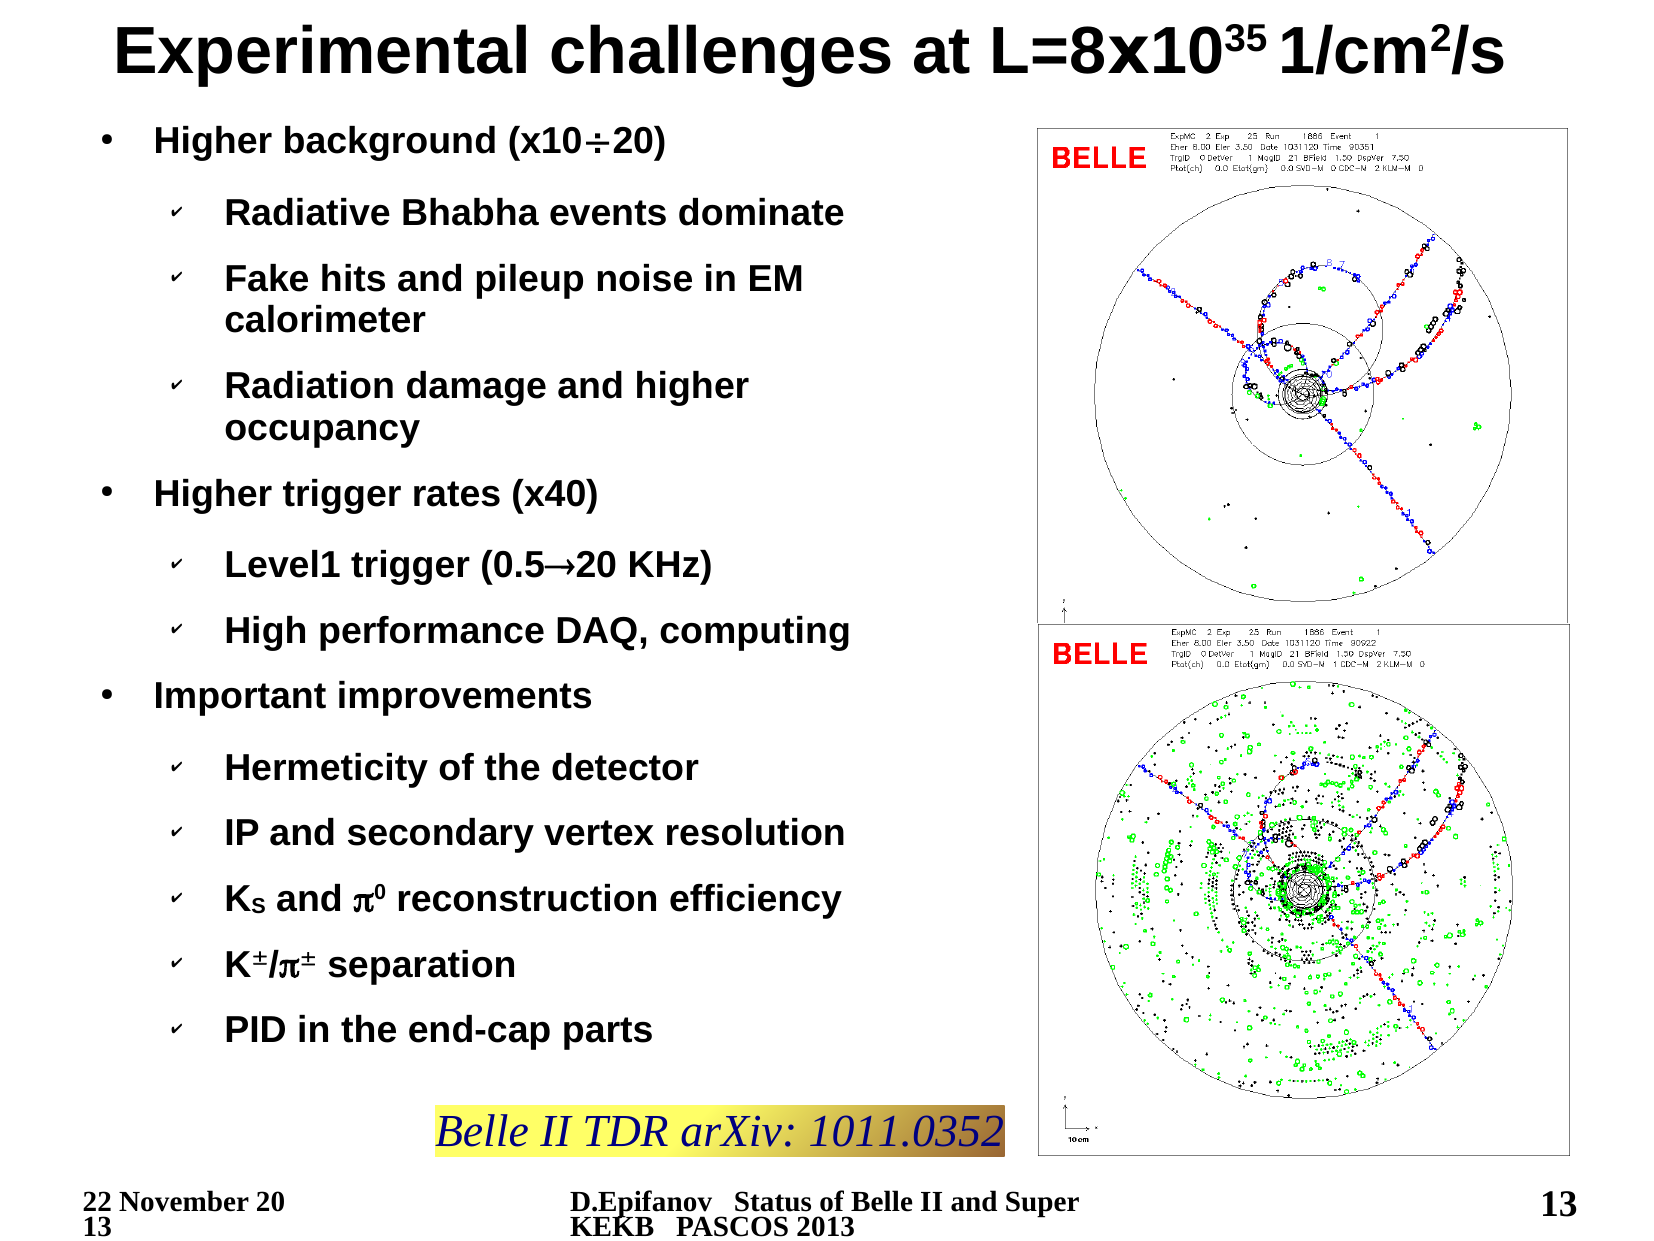

# Experimental challenges at L=8x1035 1/cm2/s
Higher background (x1020)
Radiative Bhabha events dominate
Fake hits and pileup noise in EM calorimeter
Radiation damage and higher occupancy
Higher trigger rates (x40)
Level1 trigger (0.520 KHz)
High performance DAQ, computing
Important improvements
Hermeticity of the detector
IP and secondary vertex resolution
KS and 0 reconstruction efficiency
K/ separation
PID in the end-cap parts
Belle II TDR arXiv: 1011.0352
13
22 November 2013
D.Epifanov Status of Belle II and SuperKEKB PASCOS 2013